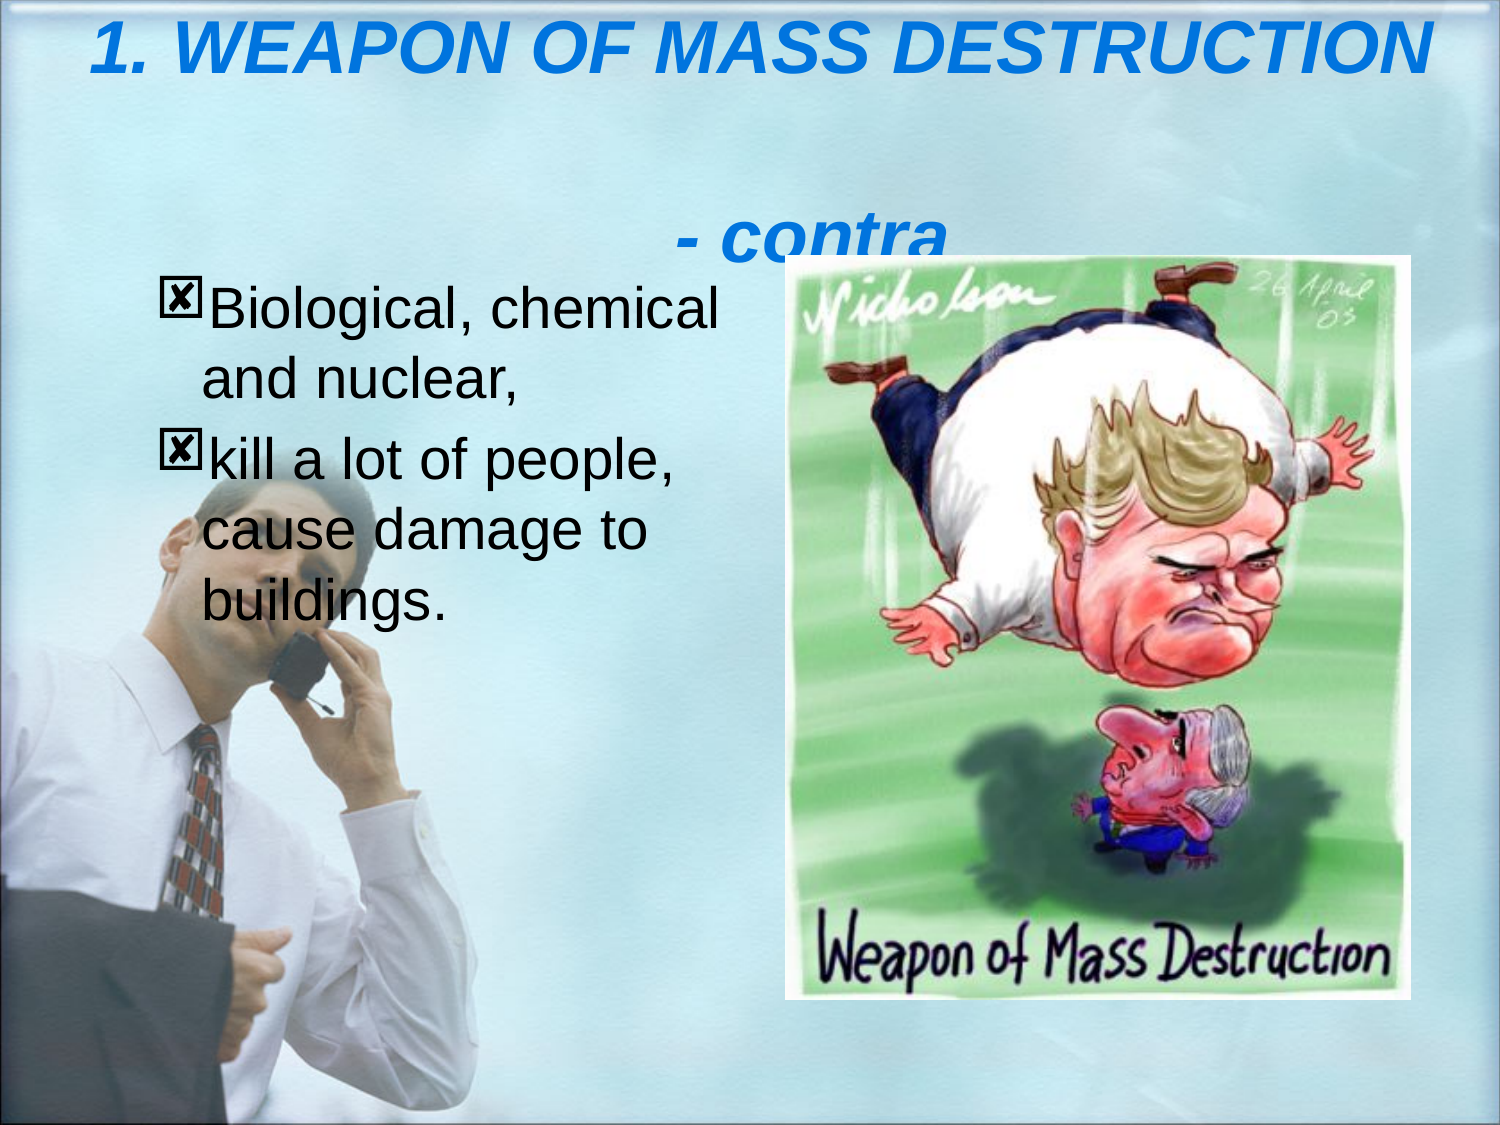

# 1. WEAPON OF MASS DESTRUCTION - contra
Biological, chemical and nuclear,
kill a lot of people, cause damage to buildings.